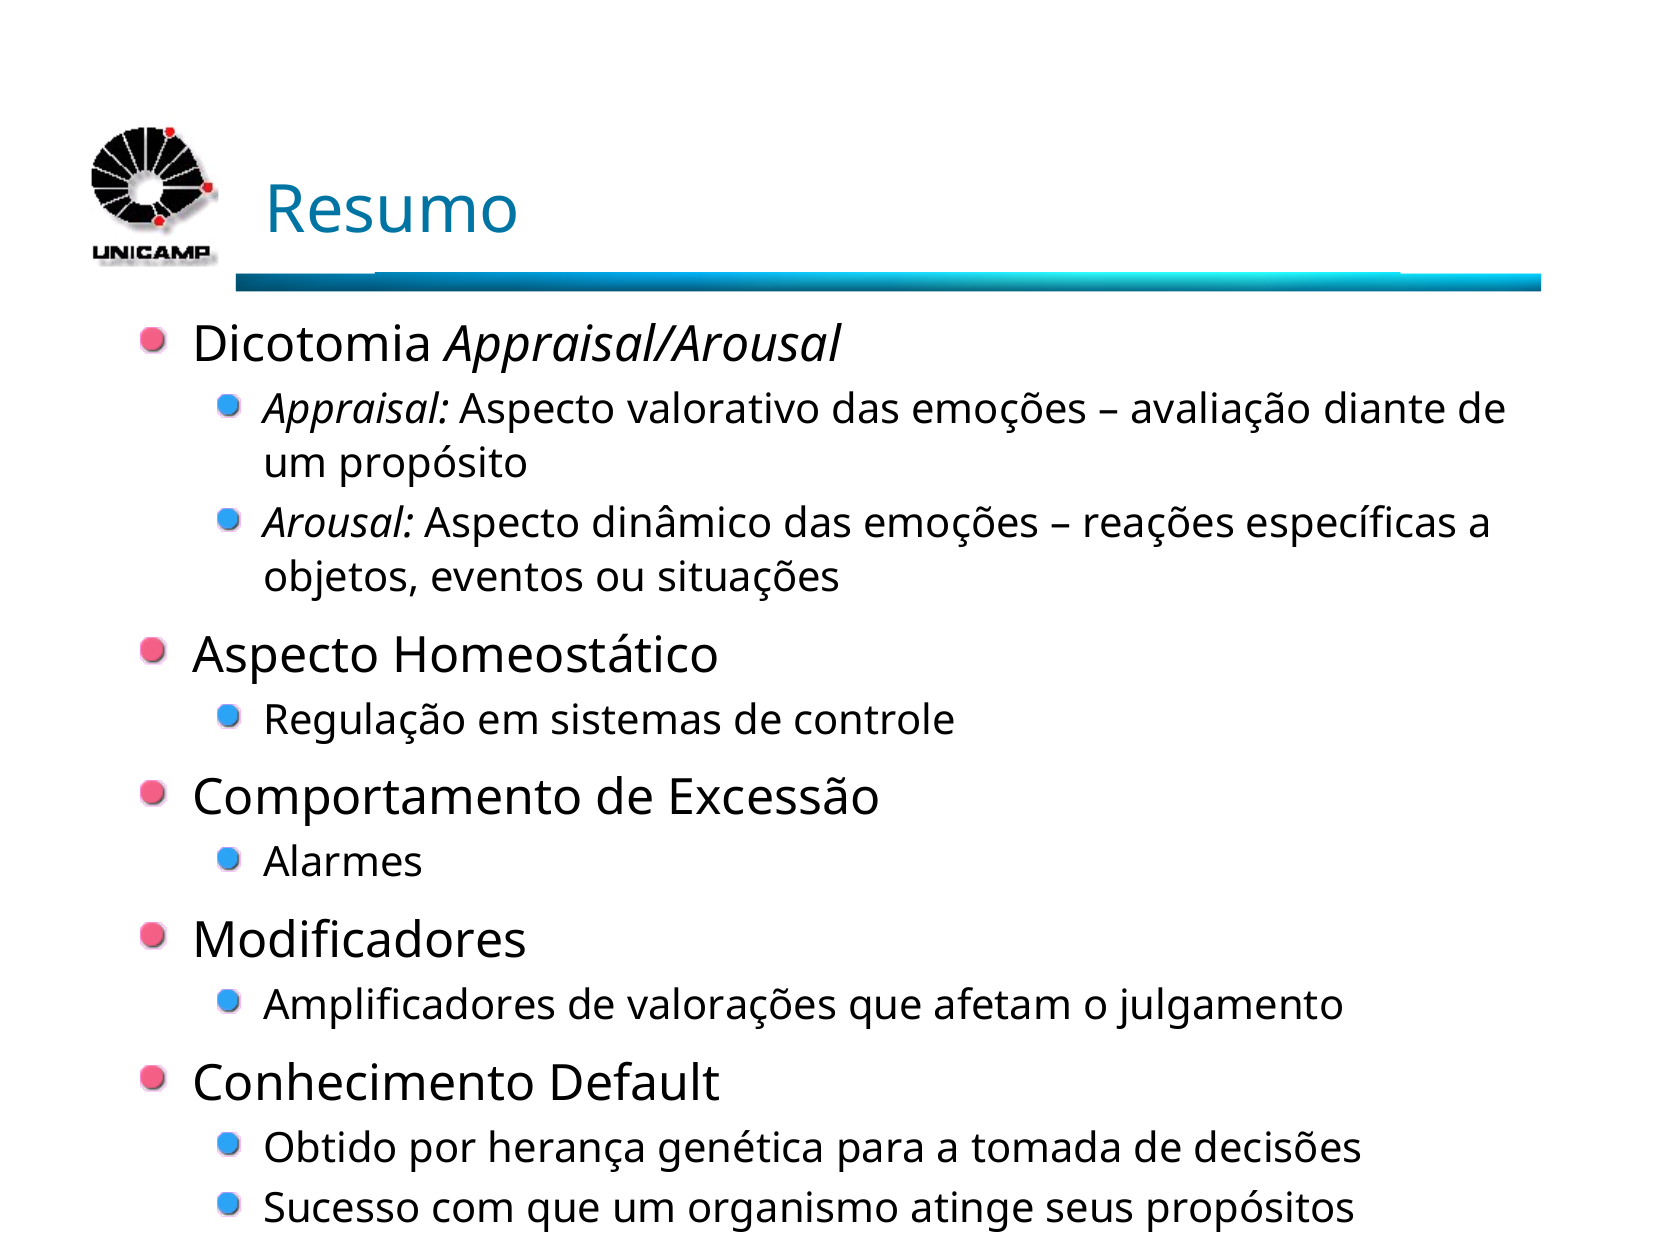

# Resumo
Dicotomia Appraisal/Arousal
Appraisal: Aspecto valorativo das emoções – avaliação diante de um propósito
Arousal: Aspecto dinâmico das emoções – reações específicas a objetos, eventos ou situações
Aspecto Homeostático
Regulação em sistemas de controle
Comportamento de Excessão
Alarmes
Modificadores
Amplificadores de valorações que afetam o julgamento
Conhecimento Default
Obtido por herança genética para a tomada de decisões
Sucesso com que um organismo atinge seus propósitos